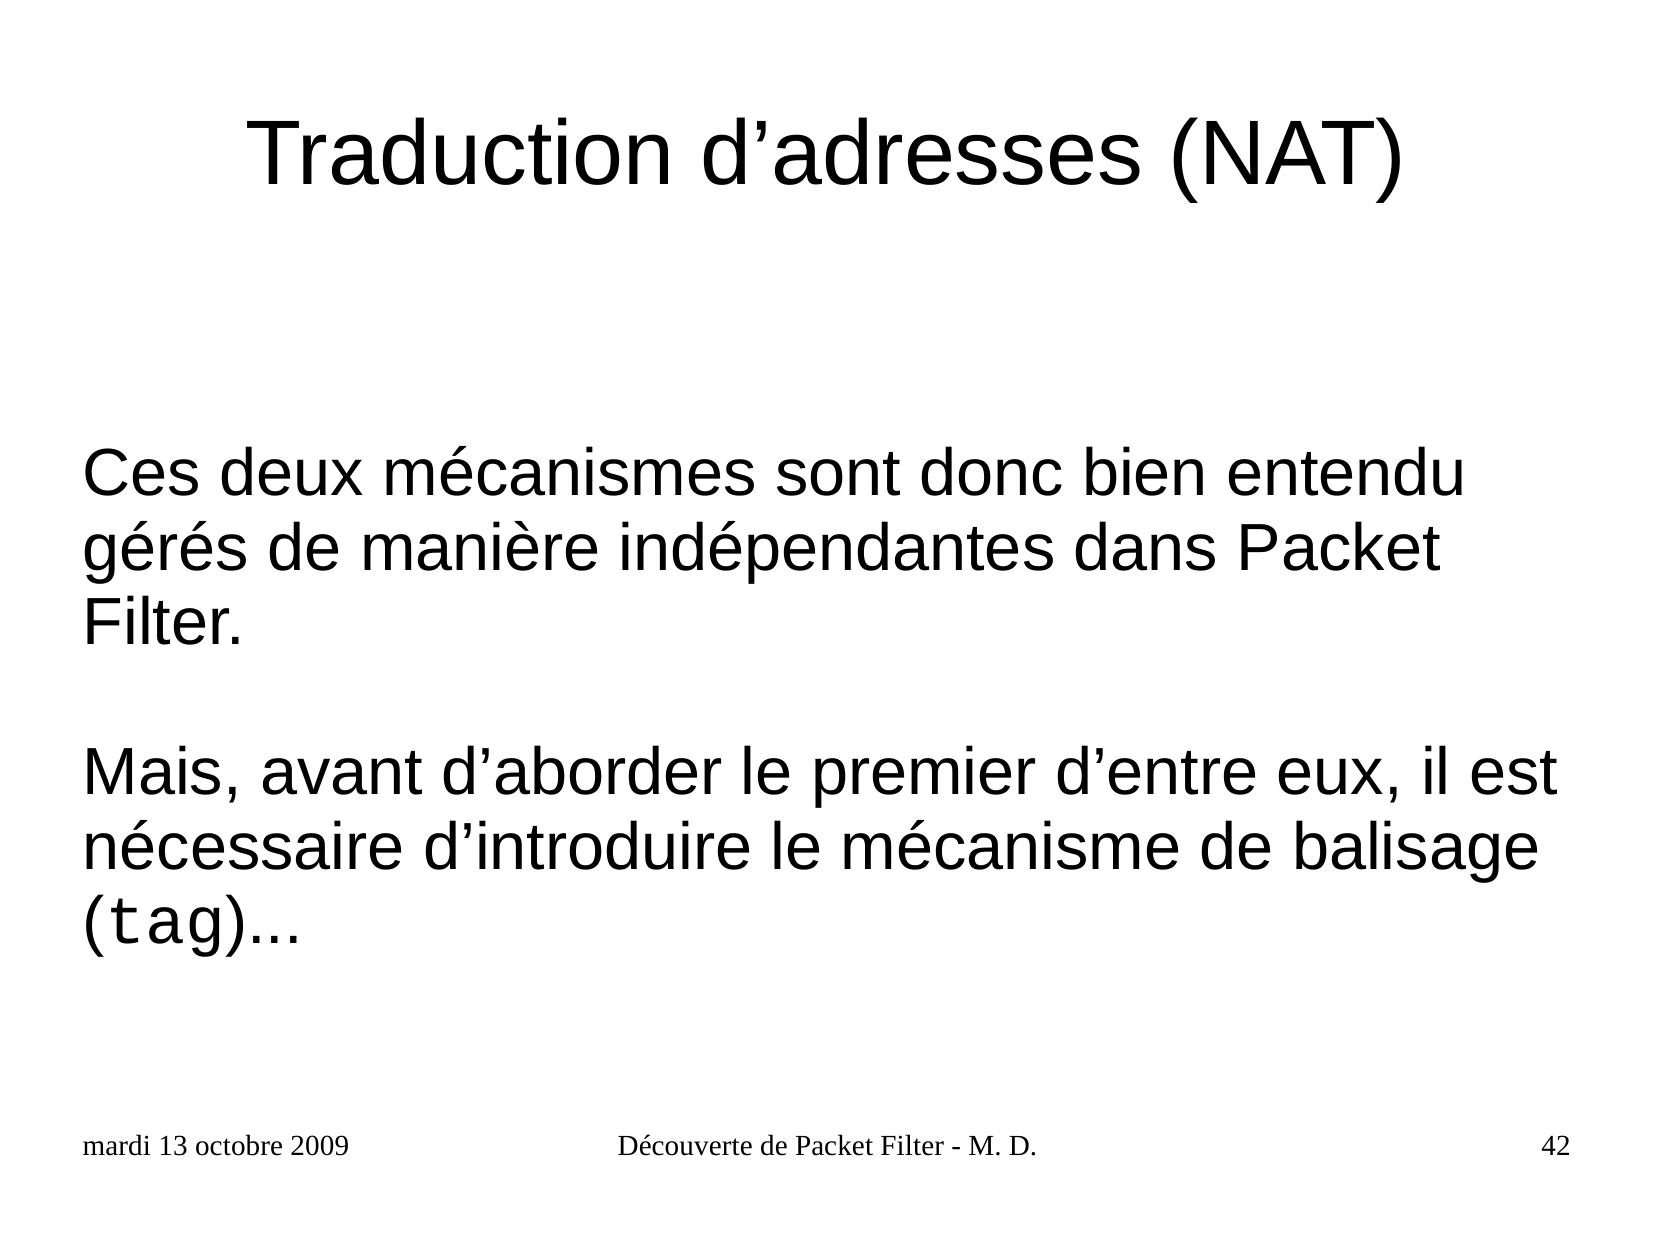

# Traduction d’adresses (NAT)
Ces deux mécanismes sont donc bien entendu gérés de manière indépendantes dans Packet Filter.
Mais, avant d’aborder le premier d’entre eux, il est nécessaire d’introduire le mécanisme de balisage (tag)...
mardi 13 octobre 2009
Découverte de Packet Filter - M. D.
42